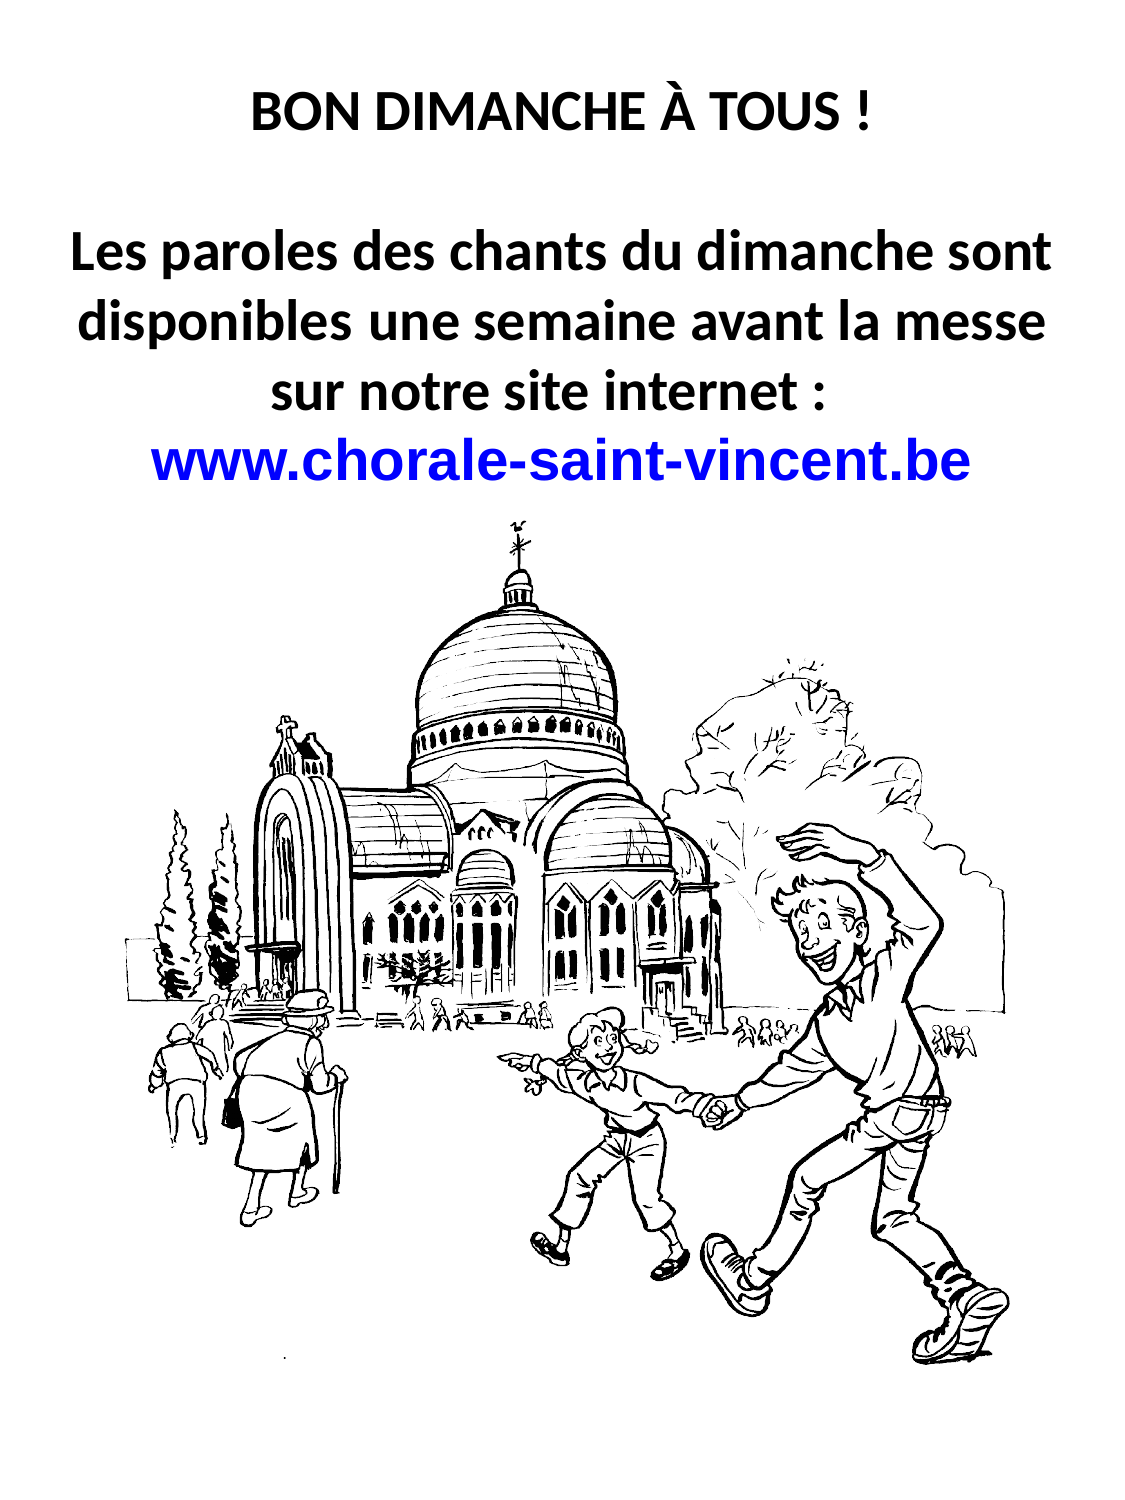

BON DIMANCHE À TOUS !
Les paroles des chants du dimanche sont disponibles une semaine avant la messe sur notre site internet :
www.chorale-saint-vincent.be